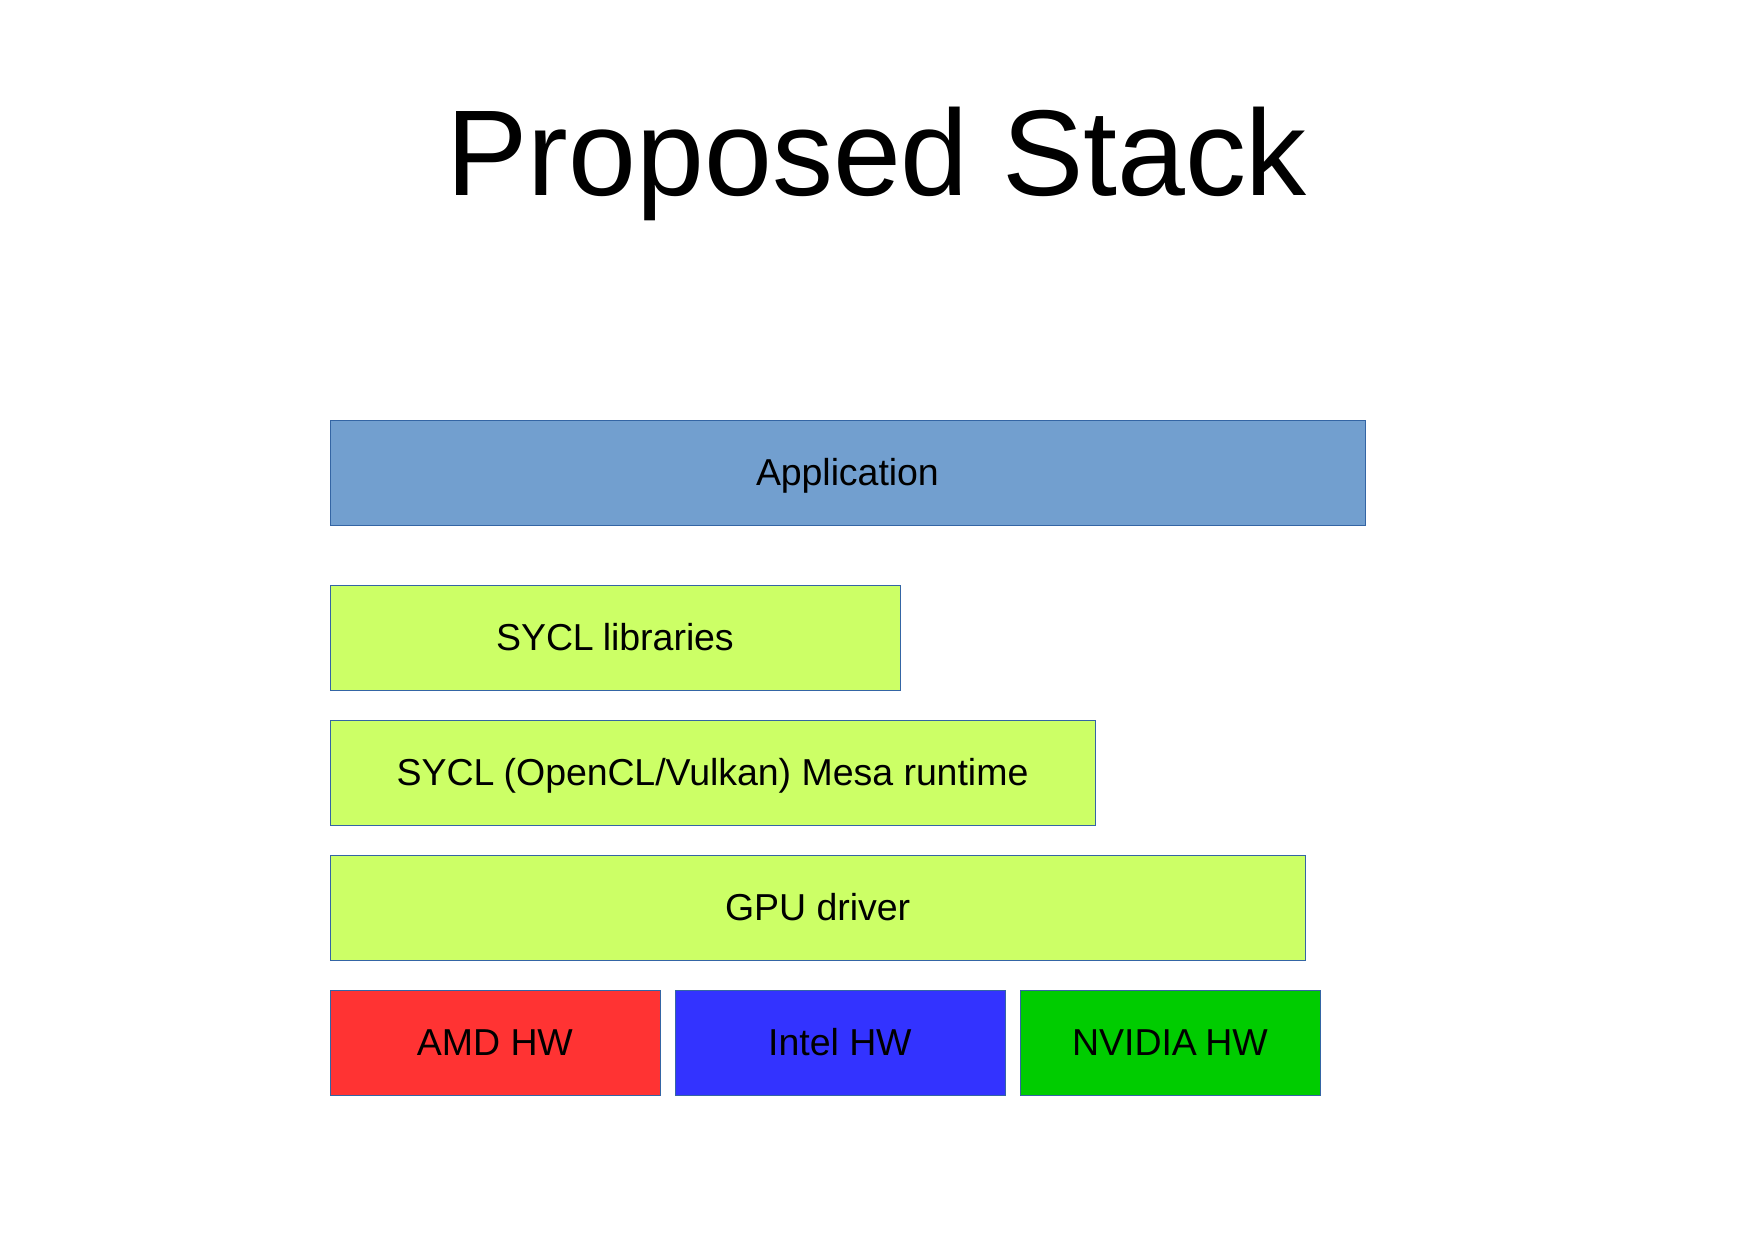

# Proposed Stack
Application
SYCL libraries
SYCL (OpenCL/Vulkan) Mesa runtime
GPU driver
AMD HW
Intel HW
NVIDIA HW